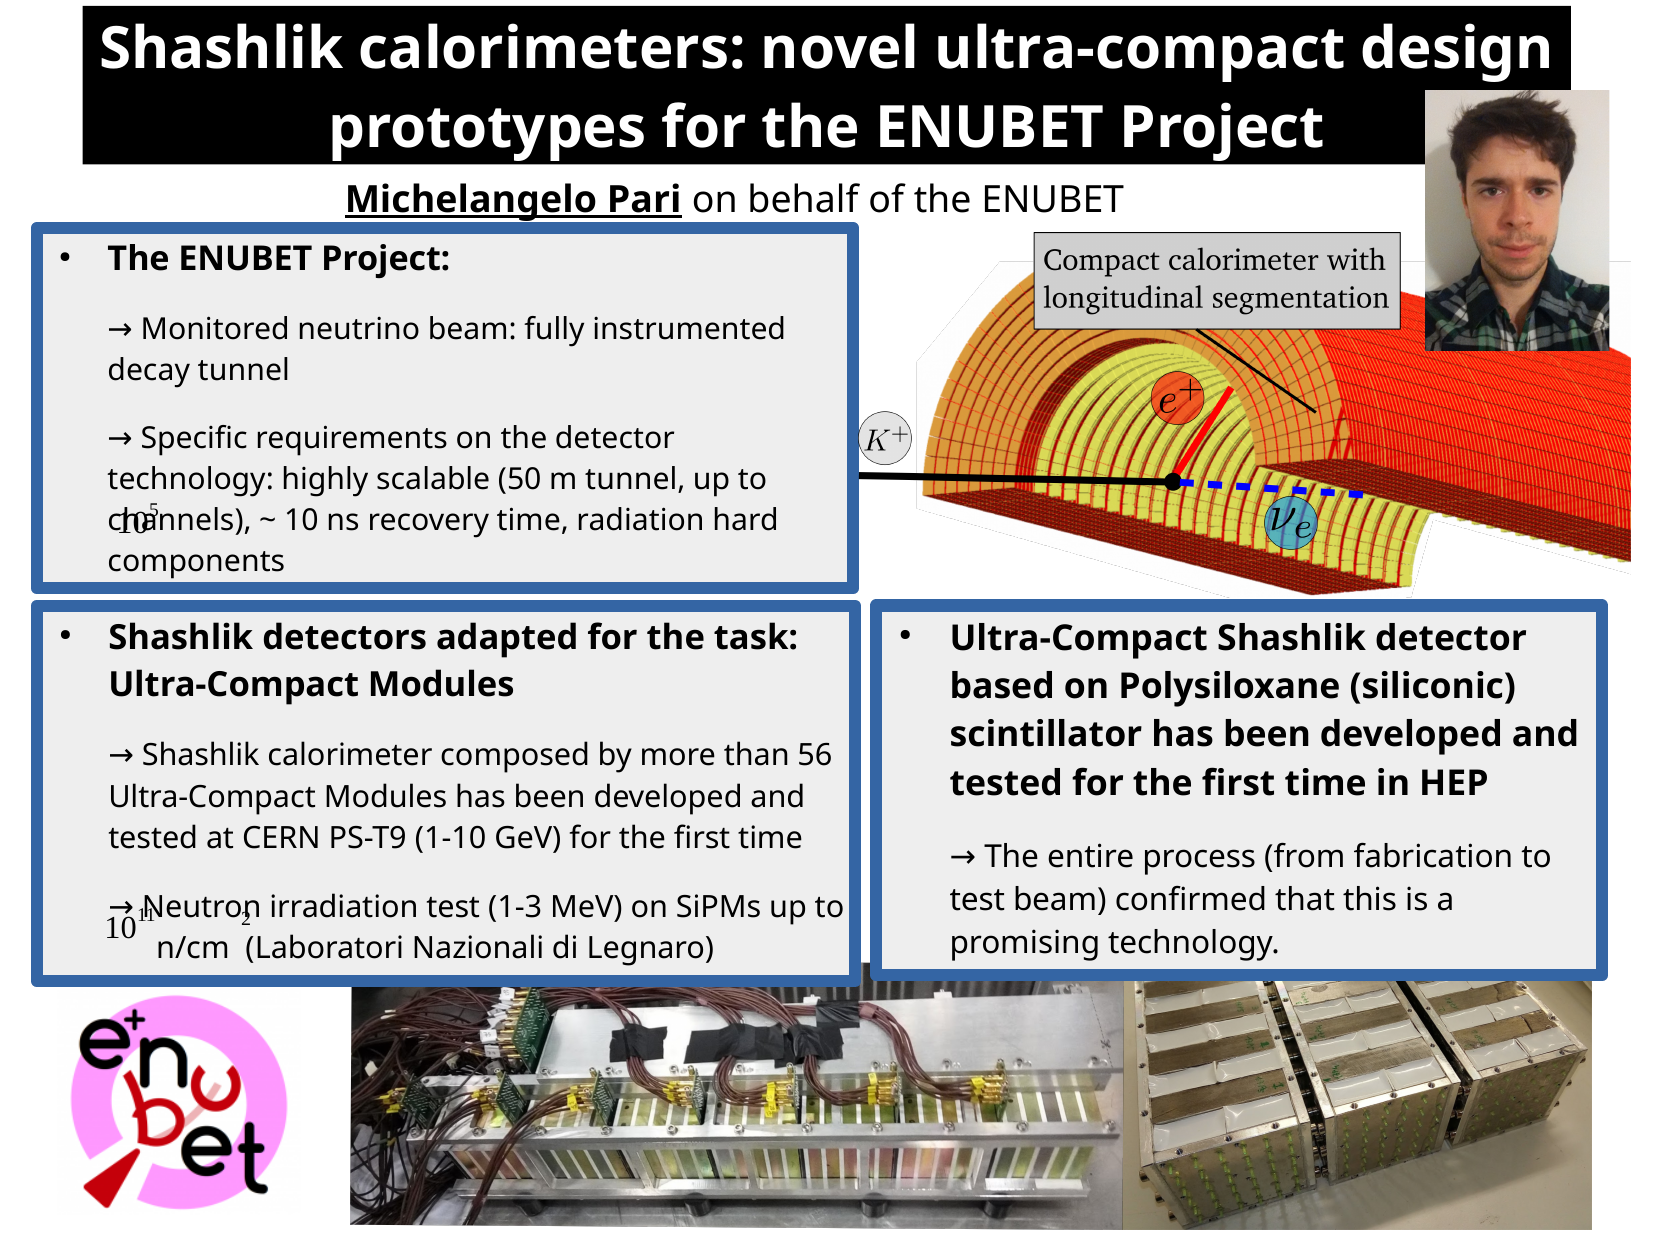

# Shashlik calorimeters: novel ultra-compact design prototypes for the ENUBET Project
Michelangelo Pari on behalf of the ENUBET collaboration
The ENUBET Project:
→ Monitored neutrino beam: fully instrumented decay tunnel
→ Specific requirements on the detector technology: highly scalable (50 m tunnel, up to channels), ~ 10 ns recovery time, radiation hard components
Ultra-Compact Shashlik detector based on Polysiloxane (siliconic) scintillator has been developed and tested for the first time in HEP
→ The entire process (from fabrication to test beam) confirmed that this is a promising technology.
Shashlik detectors adapted for the task: Ultra-Compact Modules
→ Shashlik calorimeter composed by more than 56 Ultra-Compact Modules has been developed and tested at CERN PS-T9 (1-10 GeV) for the first time
→ Neutron irradiation test (1-3 MeV) on SiPMs up to
 n/cm (Laboratori Nazionali di Legnaro)